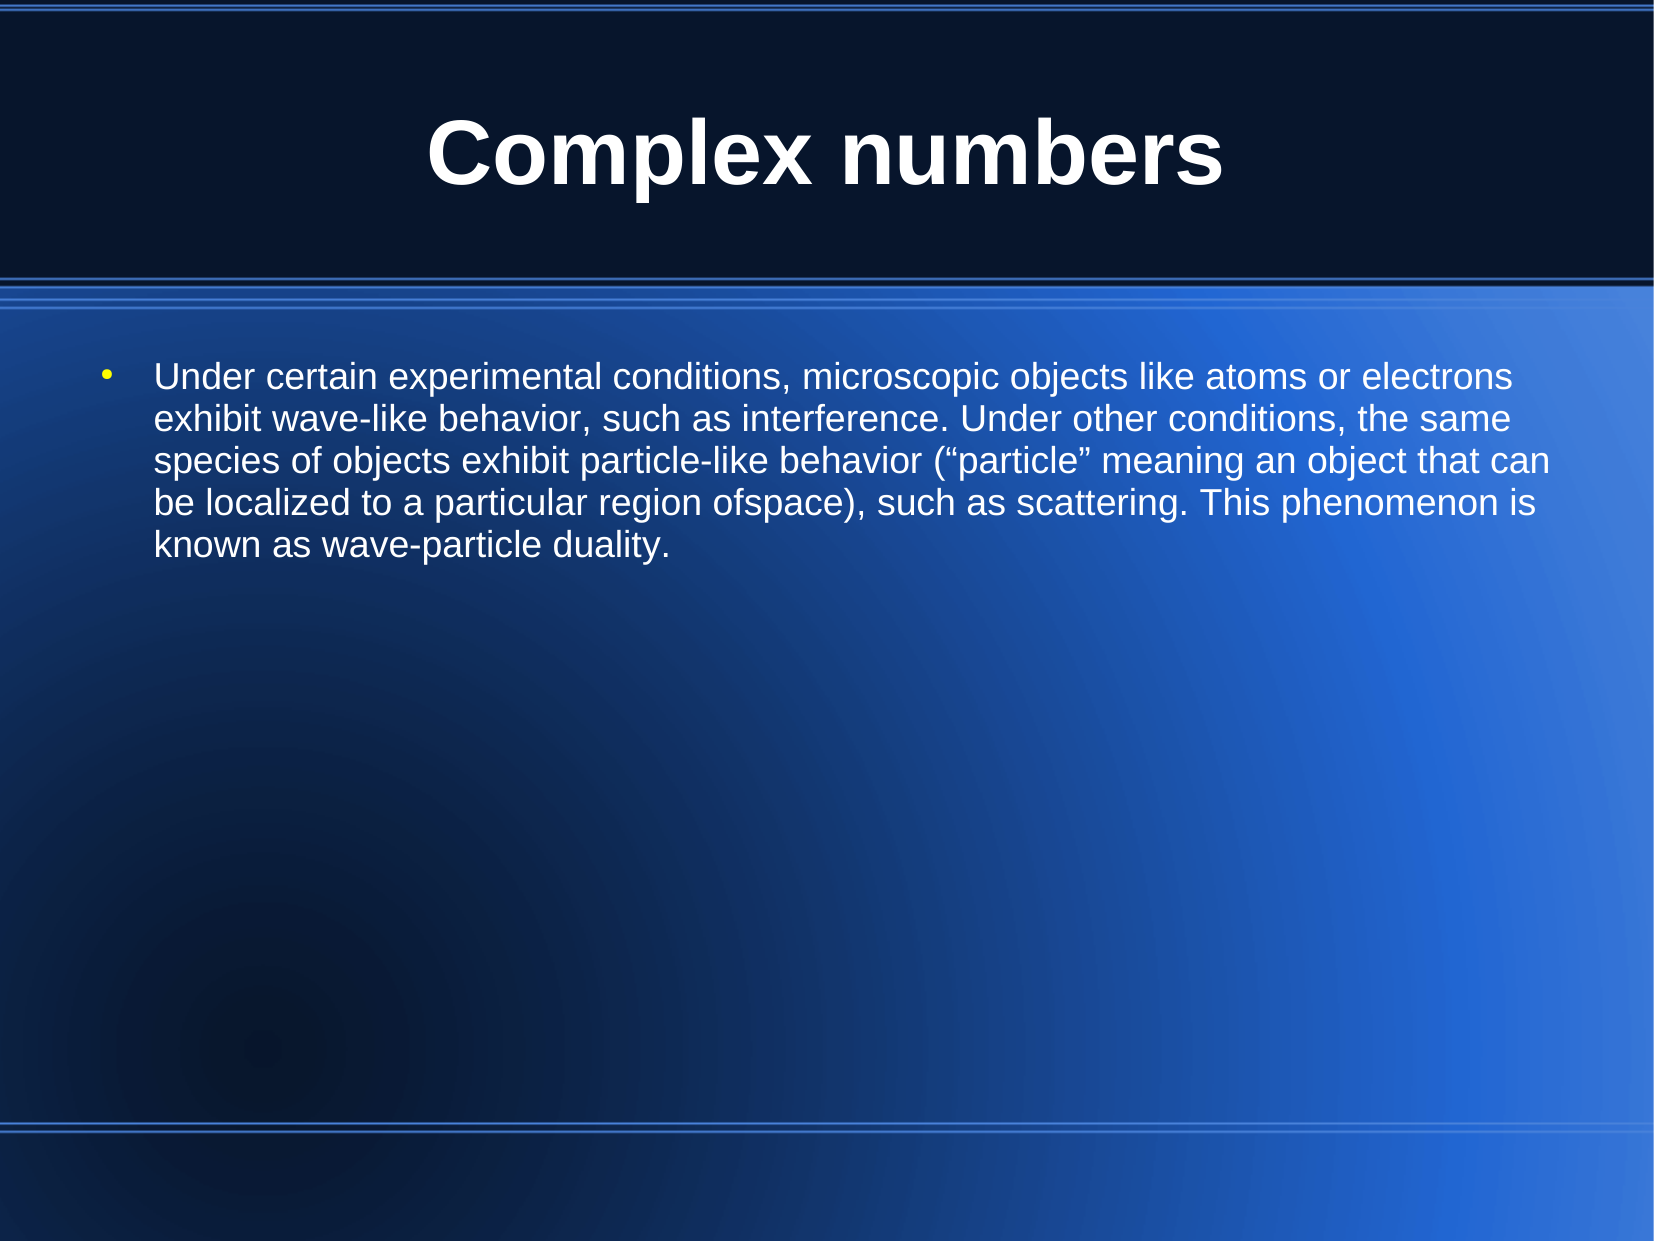

# Complex numbers
Under certain experimental conditions, microscopic objects like atoms or electrons exhibit wave-like behavior, such as interference. Under other conditions, the same species of objects exhibit particle-like behavior (“particle” meaning an object that can be localized to a particular region ofspace), such as scattering. This phenomenon is known as wave-particle duality.